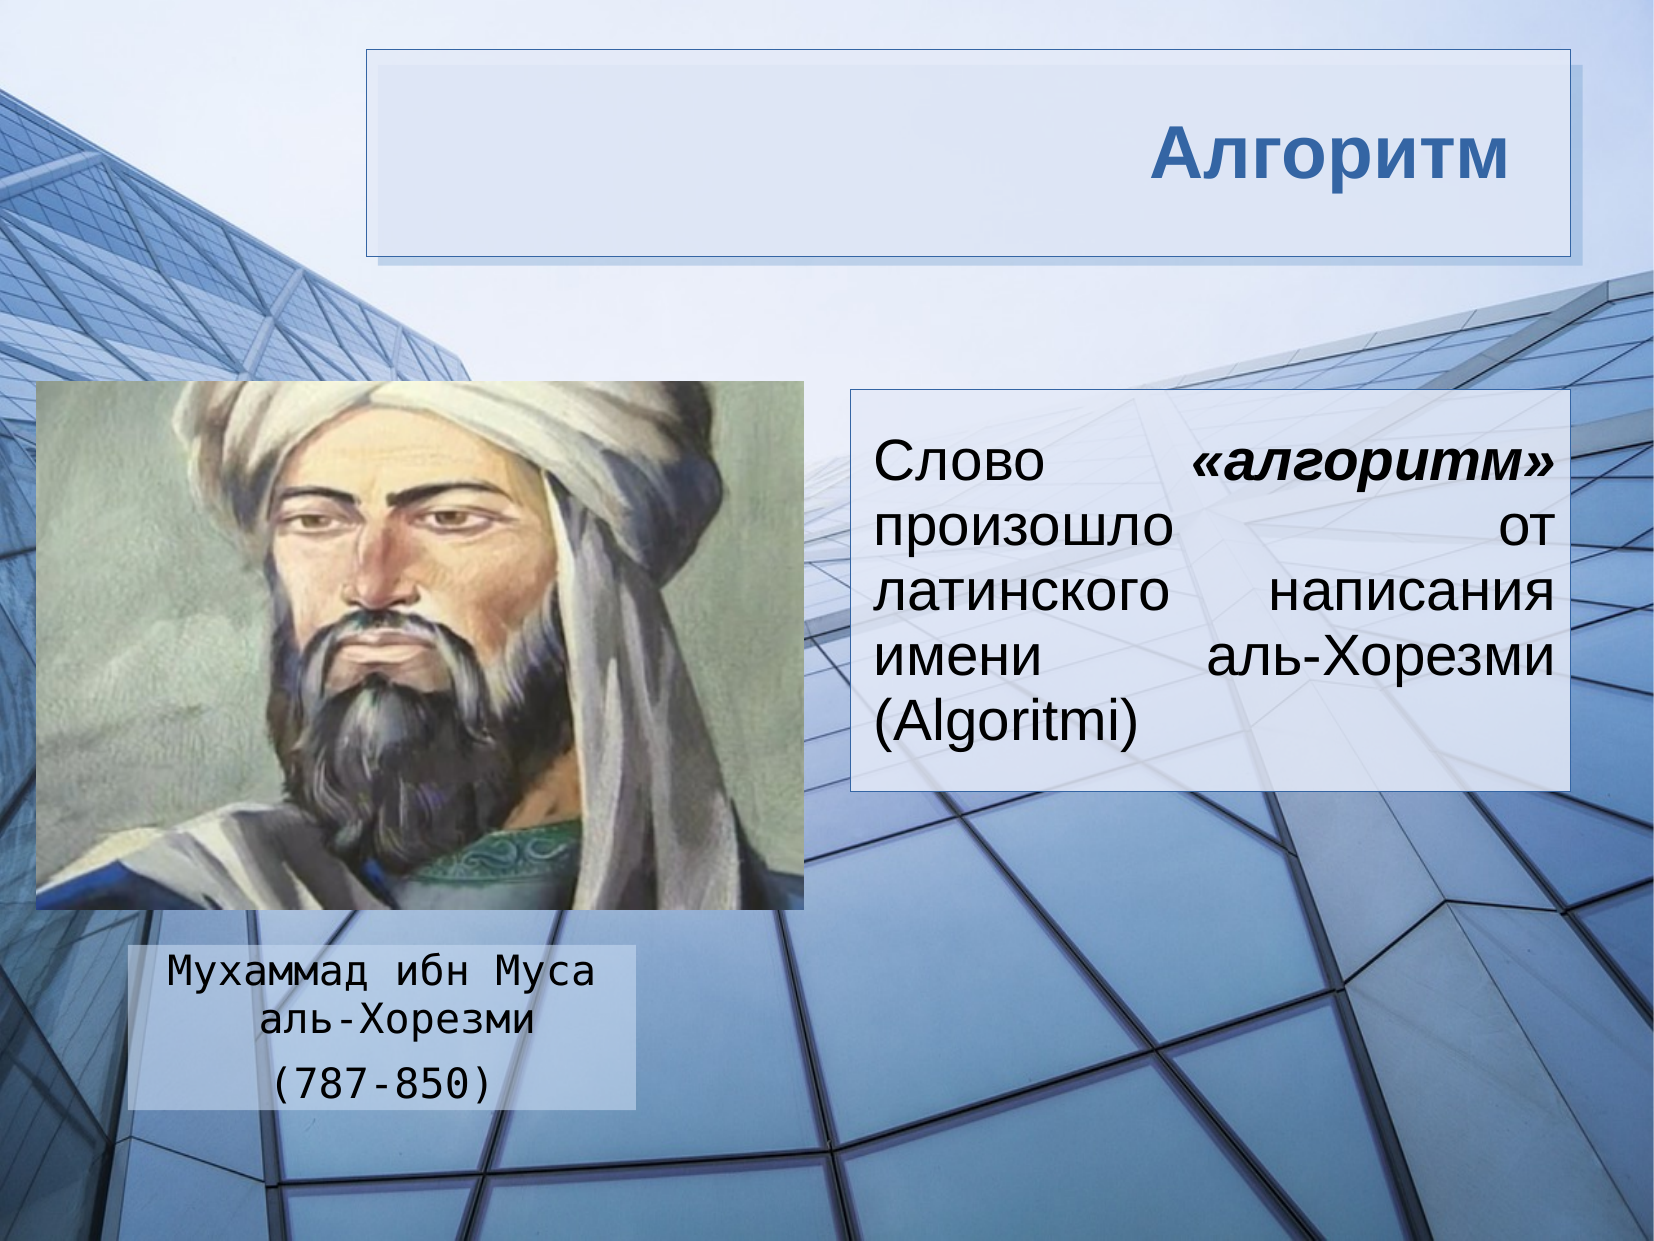

# Алгоритм
Слово «алгоритм» произошло от латинского написания имени аль-Хорезми (Algoritmi)
Мухаммад ибн Муса аль-Хорезми
(787-850)